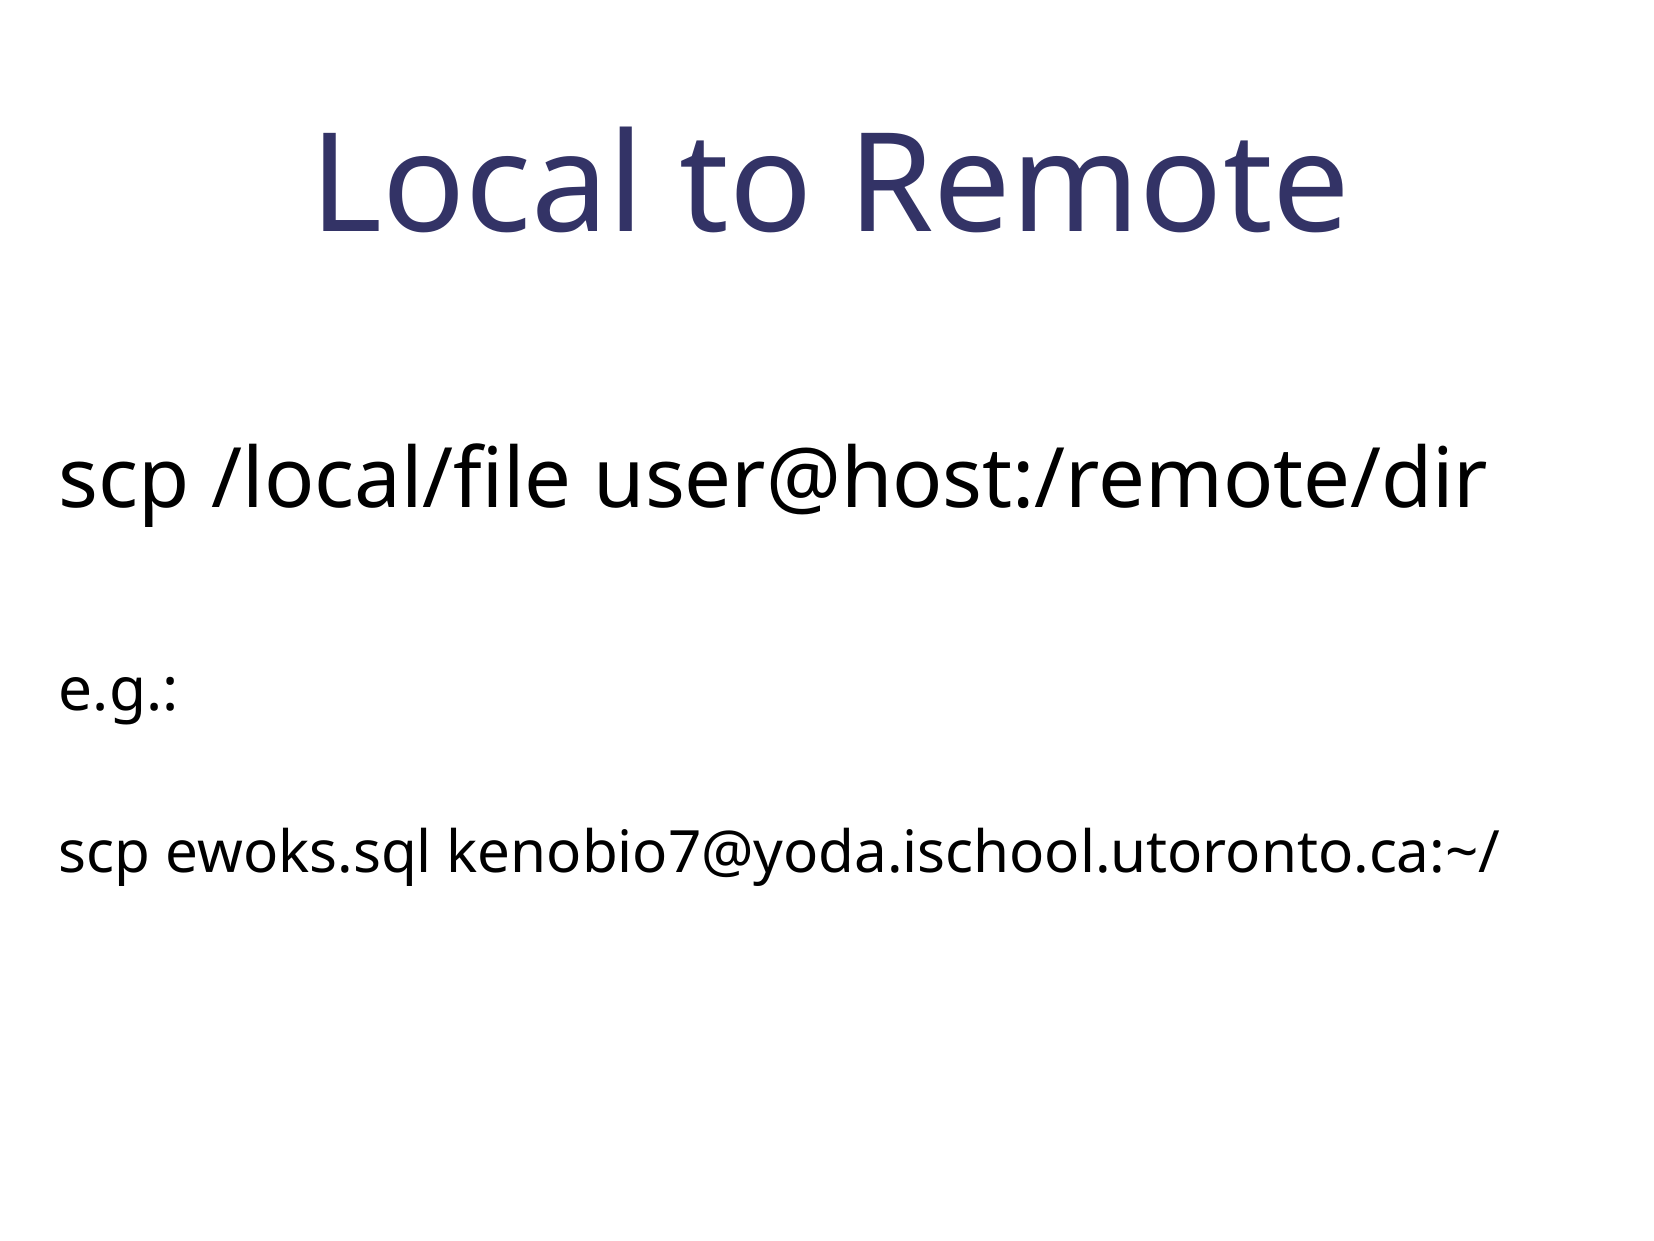

# Local to Remote
scp /local/file user@host:/remote/dir
e.g.:
scp ewoks.sql kenobio7@yoda.ischool.utoronto.ca:~/